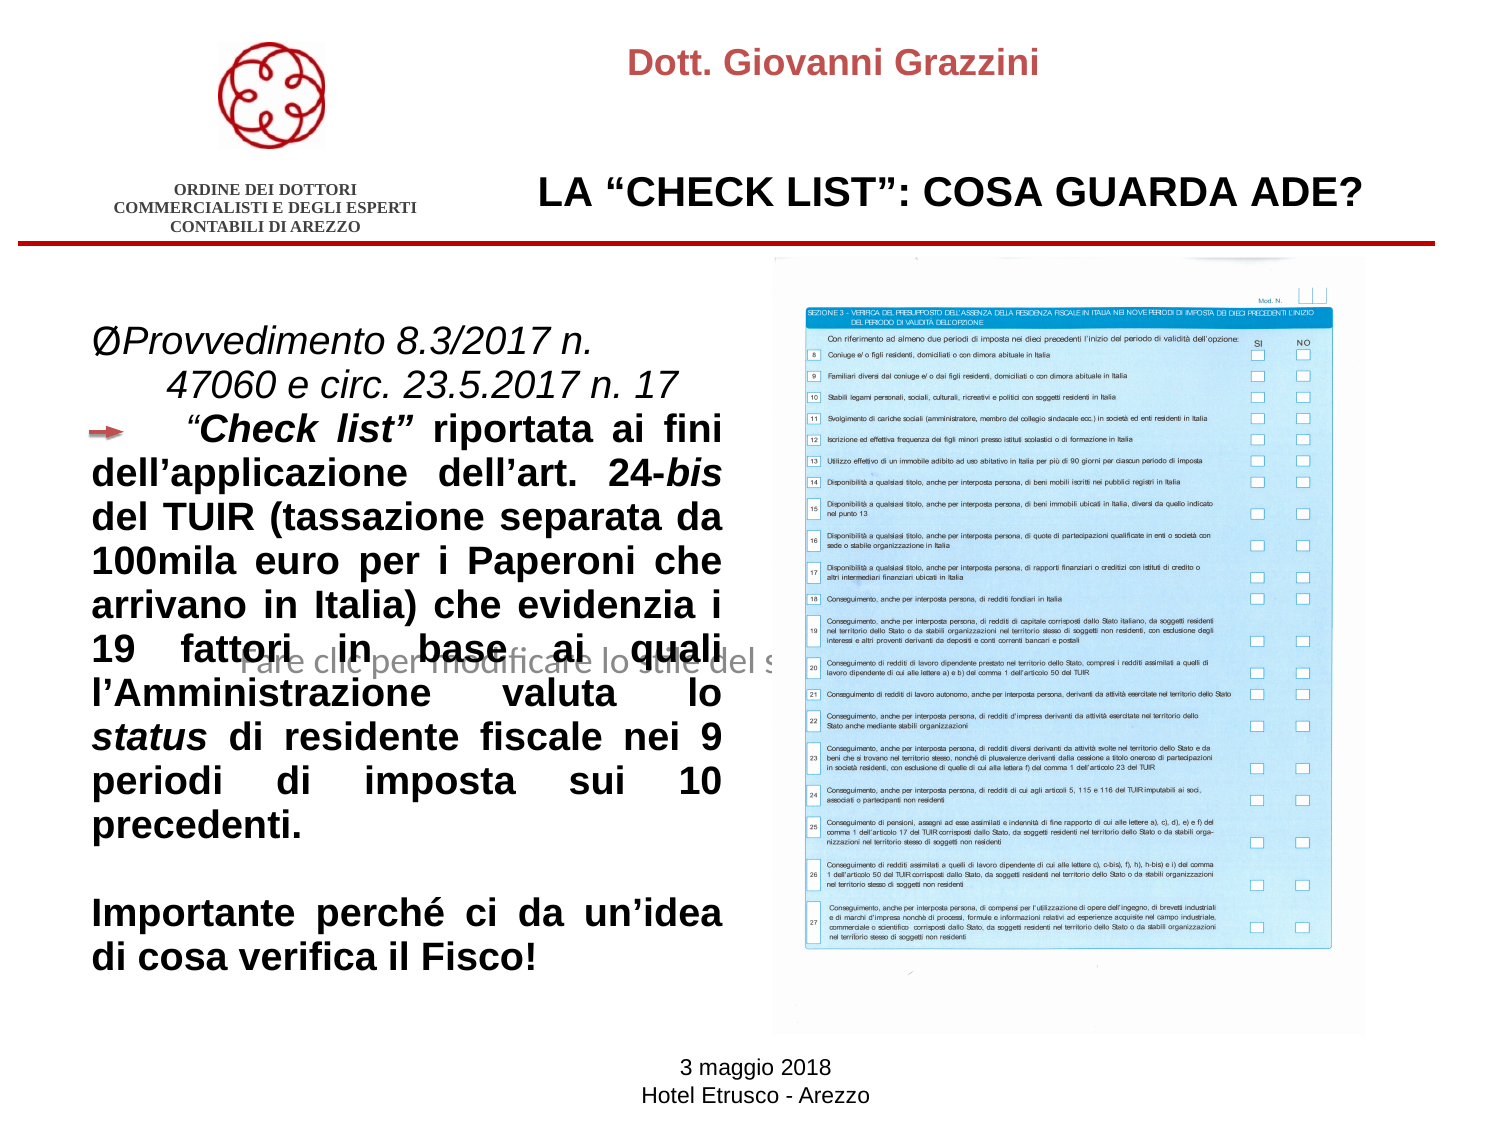

Dott. Giovanni Grazzini
LA “CHECK LIST”: COSA GUARDA ADE?
ORDINE DEI DOTTORI
COMMERCIALISTI E DEGLI ESPERTI
CONTABILI DI AREZZO
Provvedimento 8.3/2017 n. 47060 e circ. 23.5.2017 n. 17
 “Check list” riportata ai fini dell’applicazione dell’art. 24-bis del TUIR (tassazione separata da 100mila euro per i Paperoni che arrivano in Italia) che evidenzia i 19 fattori in base ai quali l’Amministrazione valuta lo status di residente fiscale nei 9 periodi di imposta sui 10 precedenti.
Importante perché ci da un’idea di cosa verifica il Fisco!
3 maggio 2018
Hotel Etrusco - Arezzo